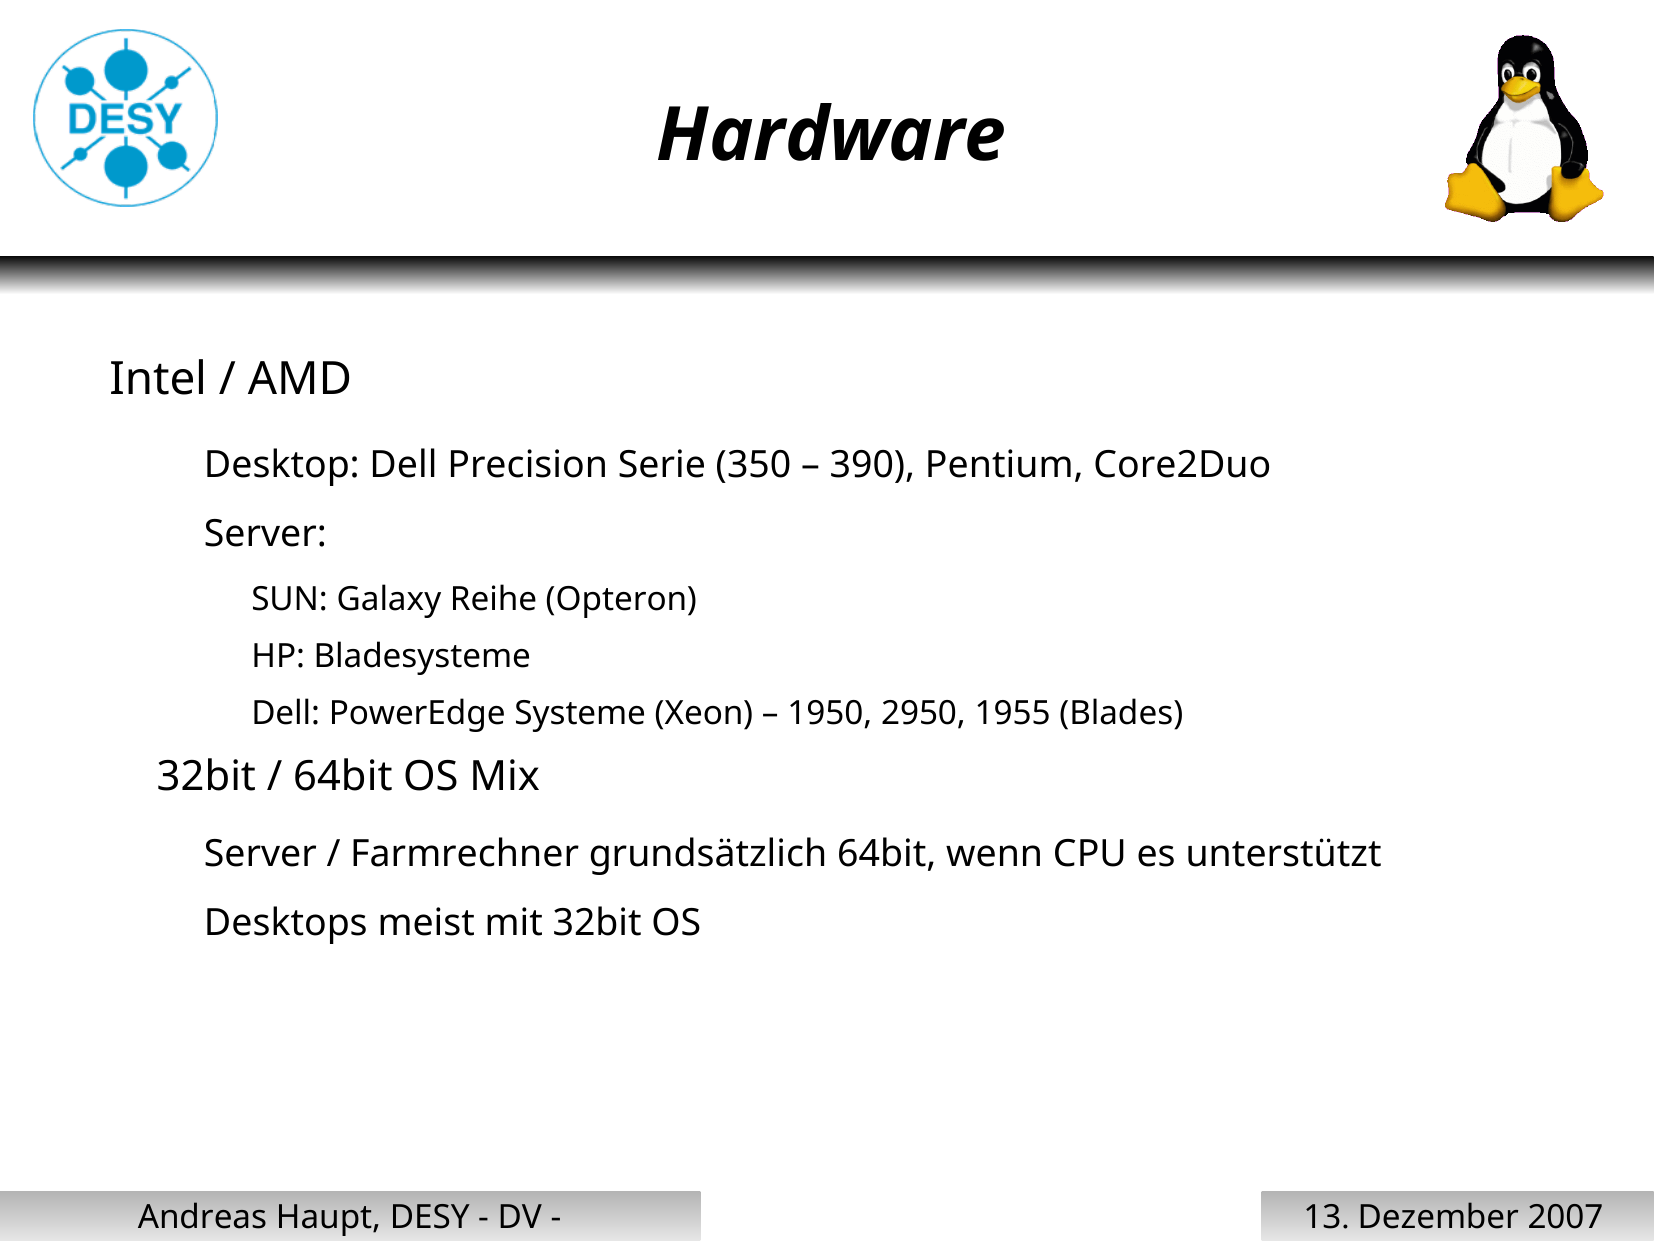

# Hardware
Intel / AMD
Desktop: Dell Precision Serie (350 – 390), Pentium, Core2Duo
Server:
SUN: Galaxy Reihe (Opteron)
HP: Bladesysteme
Dell: PowerEdge Systeme (Xeon) – 1950, 2950, 1955 (Blades)
32bit / 64bit OS Mix
Server / Farmrechner grundsätzlich 64bit, wenn CPU es unterstützt
Desktops meist mit 32bit OS